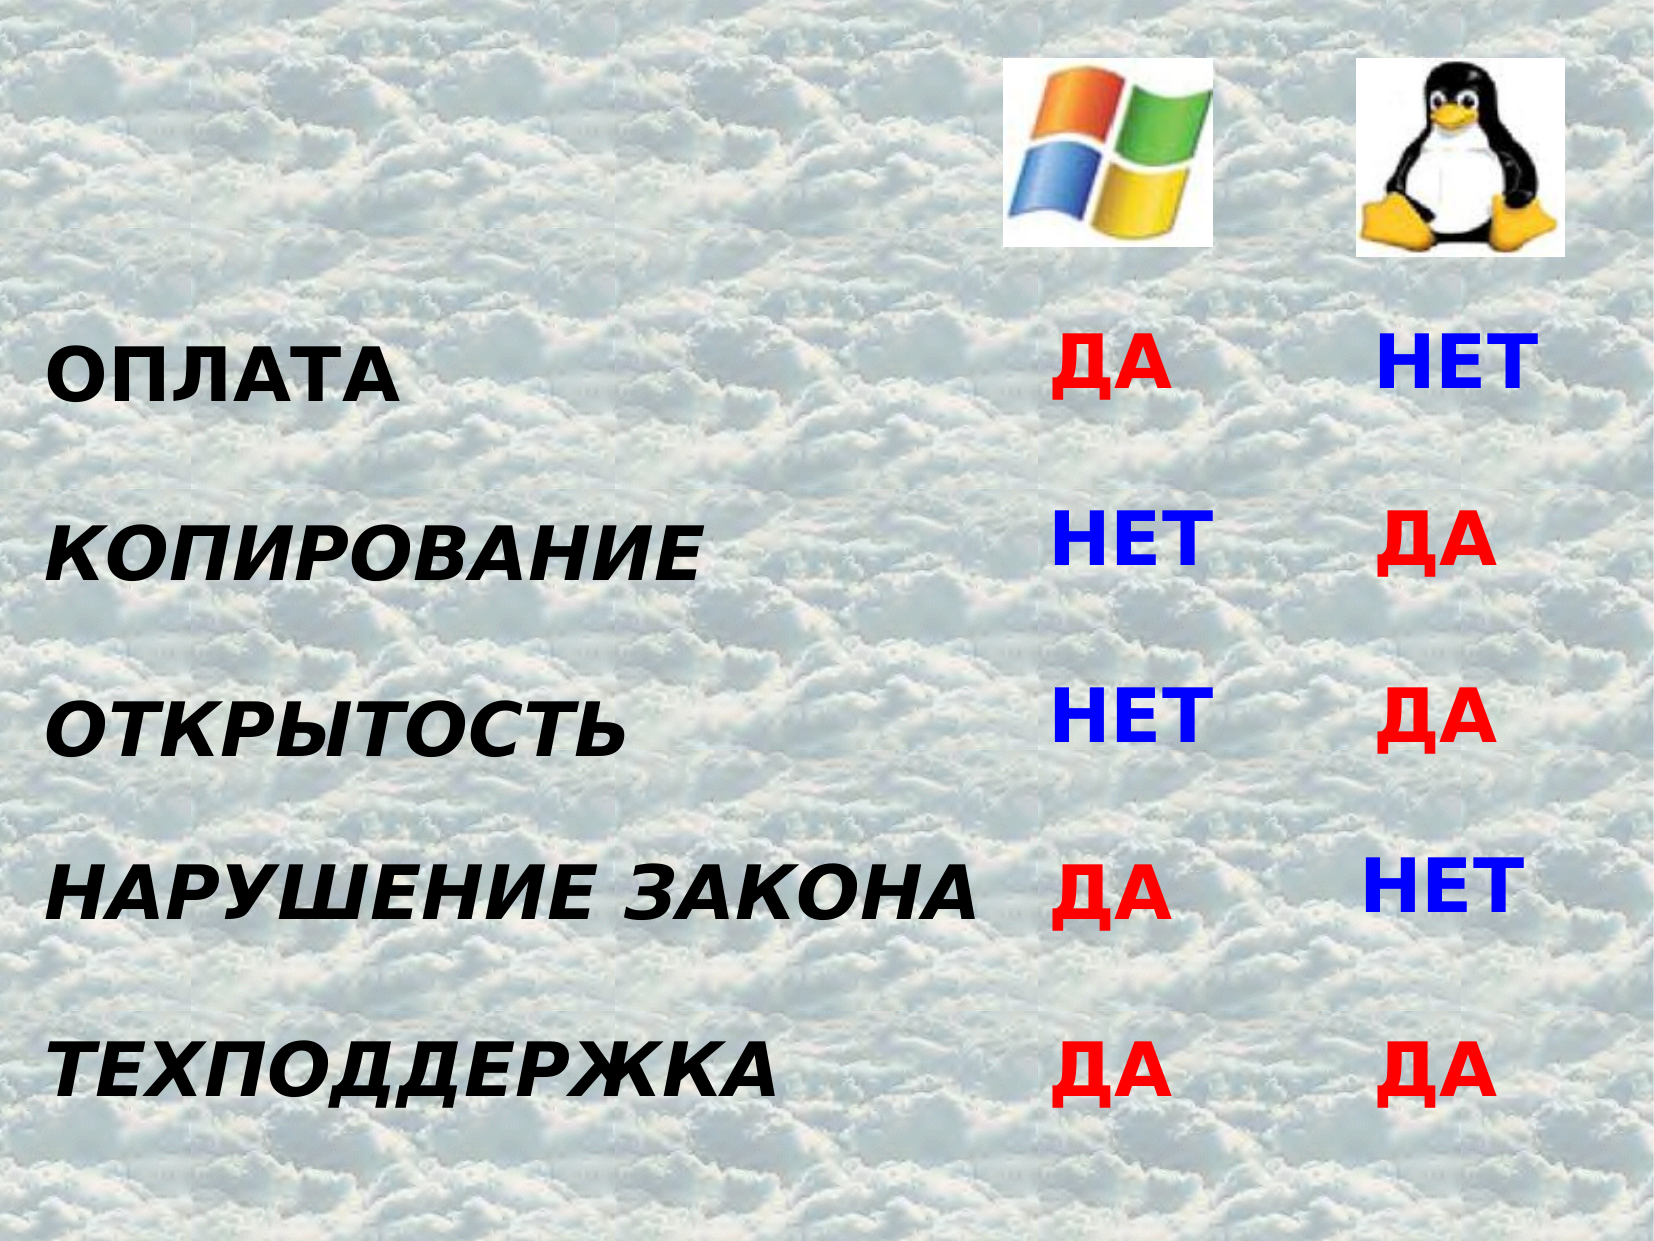

ДА
НЕТ
ОПЛАТА
НЕТ
ДА
КОПИРОВАНИЕ
НЕТ
ДА
ОТКРЫТОСТЬ
НЕТ
НАРУШЕНИЕ ЗАКОНА
ДА
ТЕХПОДДЕРЖКА
ДА
ДА